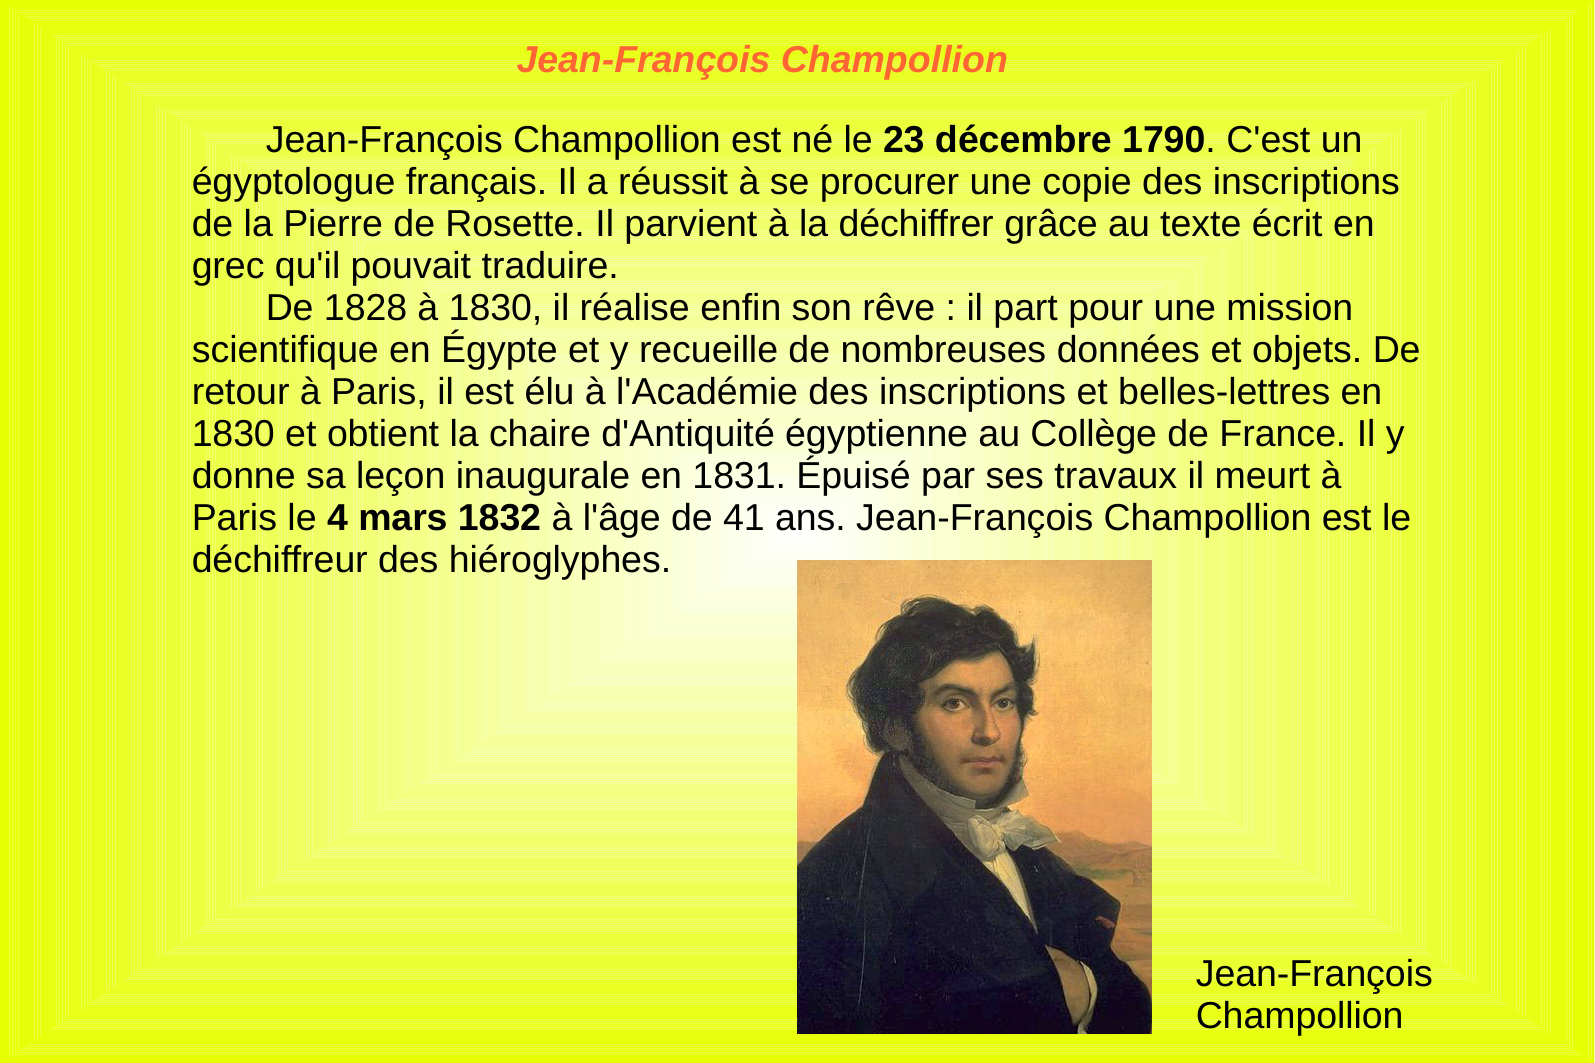

Jean-François Champollion
	Jean-François Champollion est né le 23 décembre 1790. C'est un égyptologue français. Il a réussit à se procurer une copie des inscriptions de la Pierre de Rosette. Il parvient à la déchiffrer grâce au texte écrit en grec qu'il pouvait traduire.
	De 1828 à 1830, il réalise enfin son rêve : il part pour une mission scientifique en Égypte et y recueille de nombreuses données et objets. De retour à Paris, il est élu à l'Académie des inscriptions et belles-lettres en 1830 et obtient la chaire d'Antiquité égyptienne au Collège de France. Il y donne sa leçon inaugurale en 1831. Épuisé par ses travaux il meurt à Paris le 4 mars 1832 à l'âge de 41 ans. Jean-François Champollion est le déchiffreur des hiéroglyphes.
Jean-François Champollion